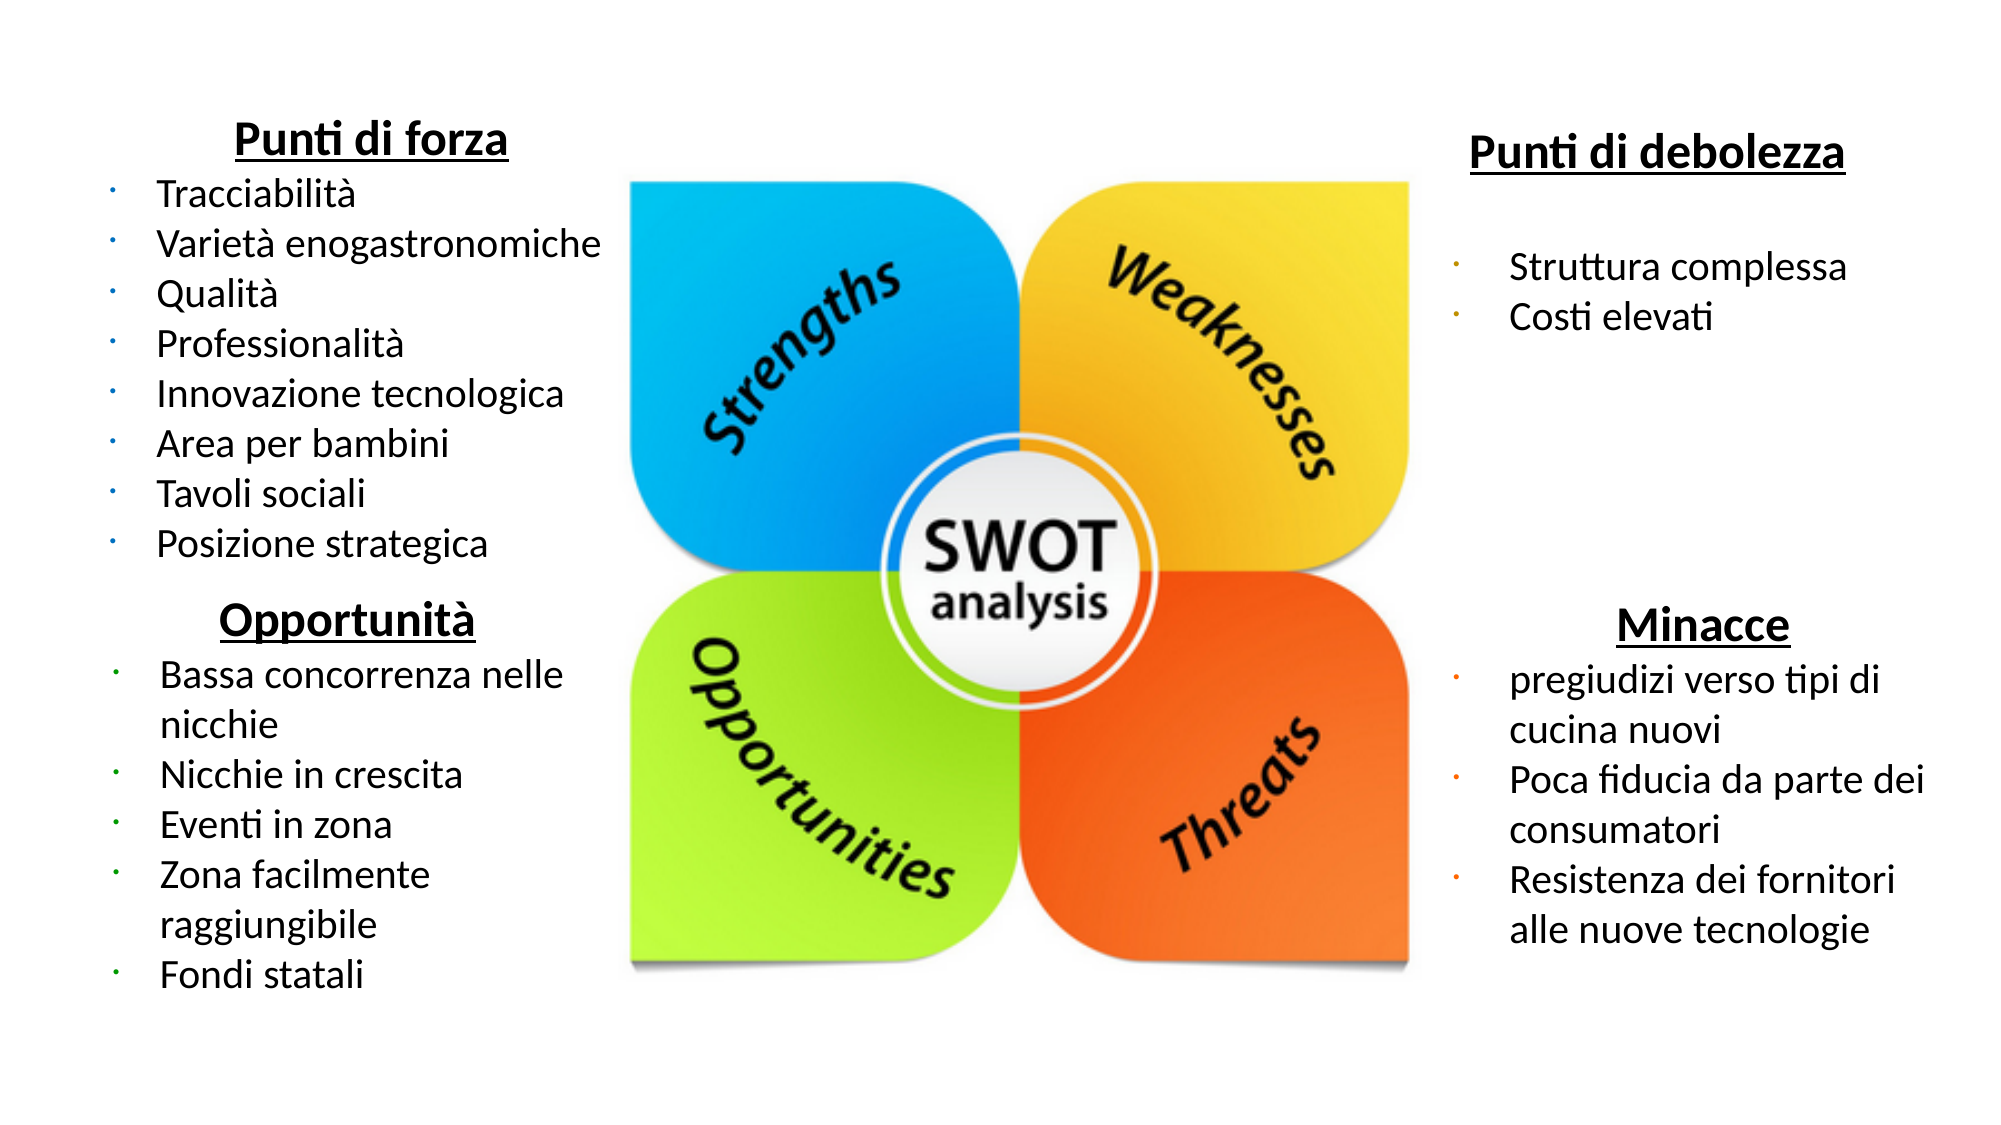

Punti di forza
Tracciabilità
Varietà enogastronomiche
Qualità
Professionalità
Innovazione tecnologica
Area per bambini
Tavoli sociali
Posizione strategica
Punti di debolezza
Struttura complessa
Costi elevati
Opportunità
Bassa concorrenza nelle nicchie
Nicchie in crescita
Eventi in zona
Zona facilmente raggiungibile
Fondi statali
Minacce
pregiudizi verso tipi di cucina nuovi
Poca fiducia da parte dei consumatori
Resistenza dei fornitori alle nuove tecnologie